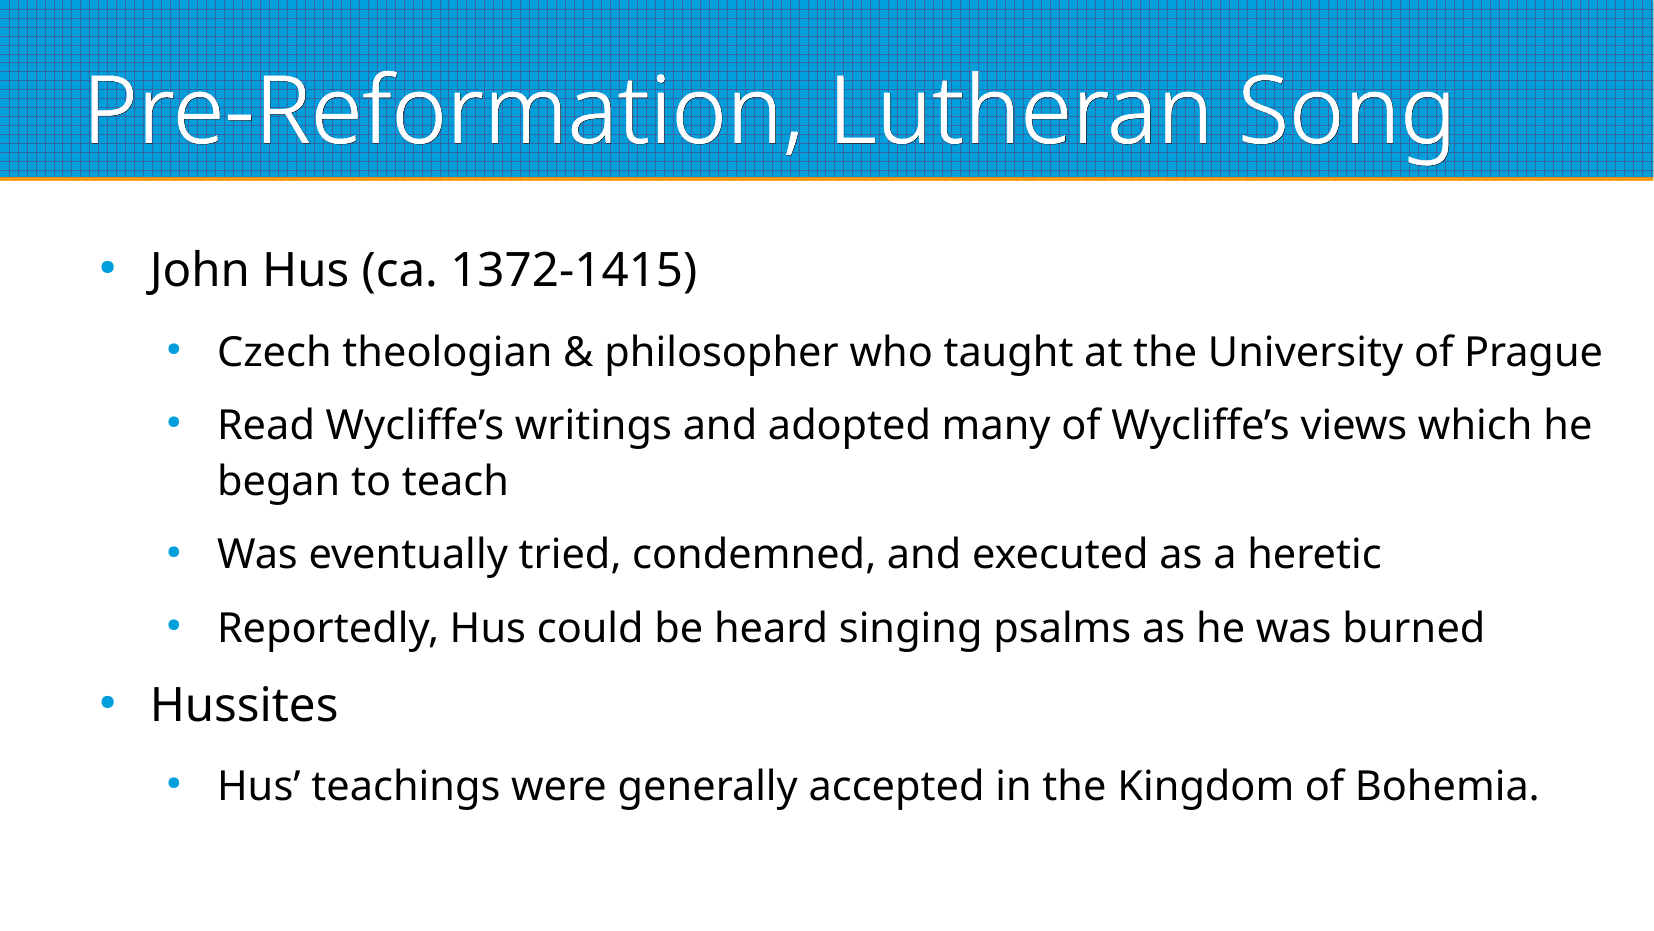

# Pre-Reformation, Lutheran Song
John Hus (ca. 1372-1415)
Czech theologian & philosopher who taught at the University of Prague
Read Wycliffe’s writings and adopted many of Wycliffe’s views which he began to teach
Was eventually tried, condemned, and executed as a heretic
Reportedly, Hus could be heard singing psalms as he was burned
Hussites
Hus’ teachings were generally accepted in the Kingdom of Bohemia.